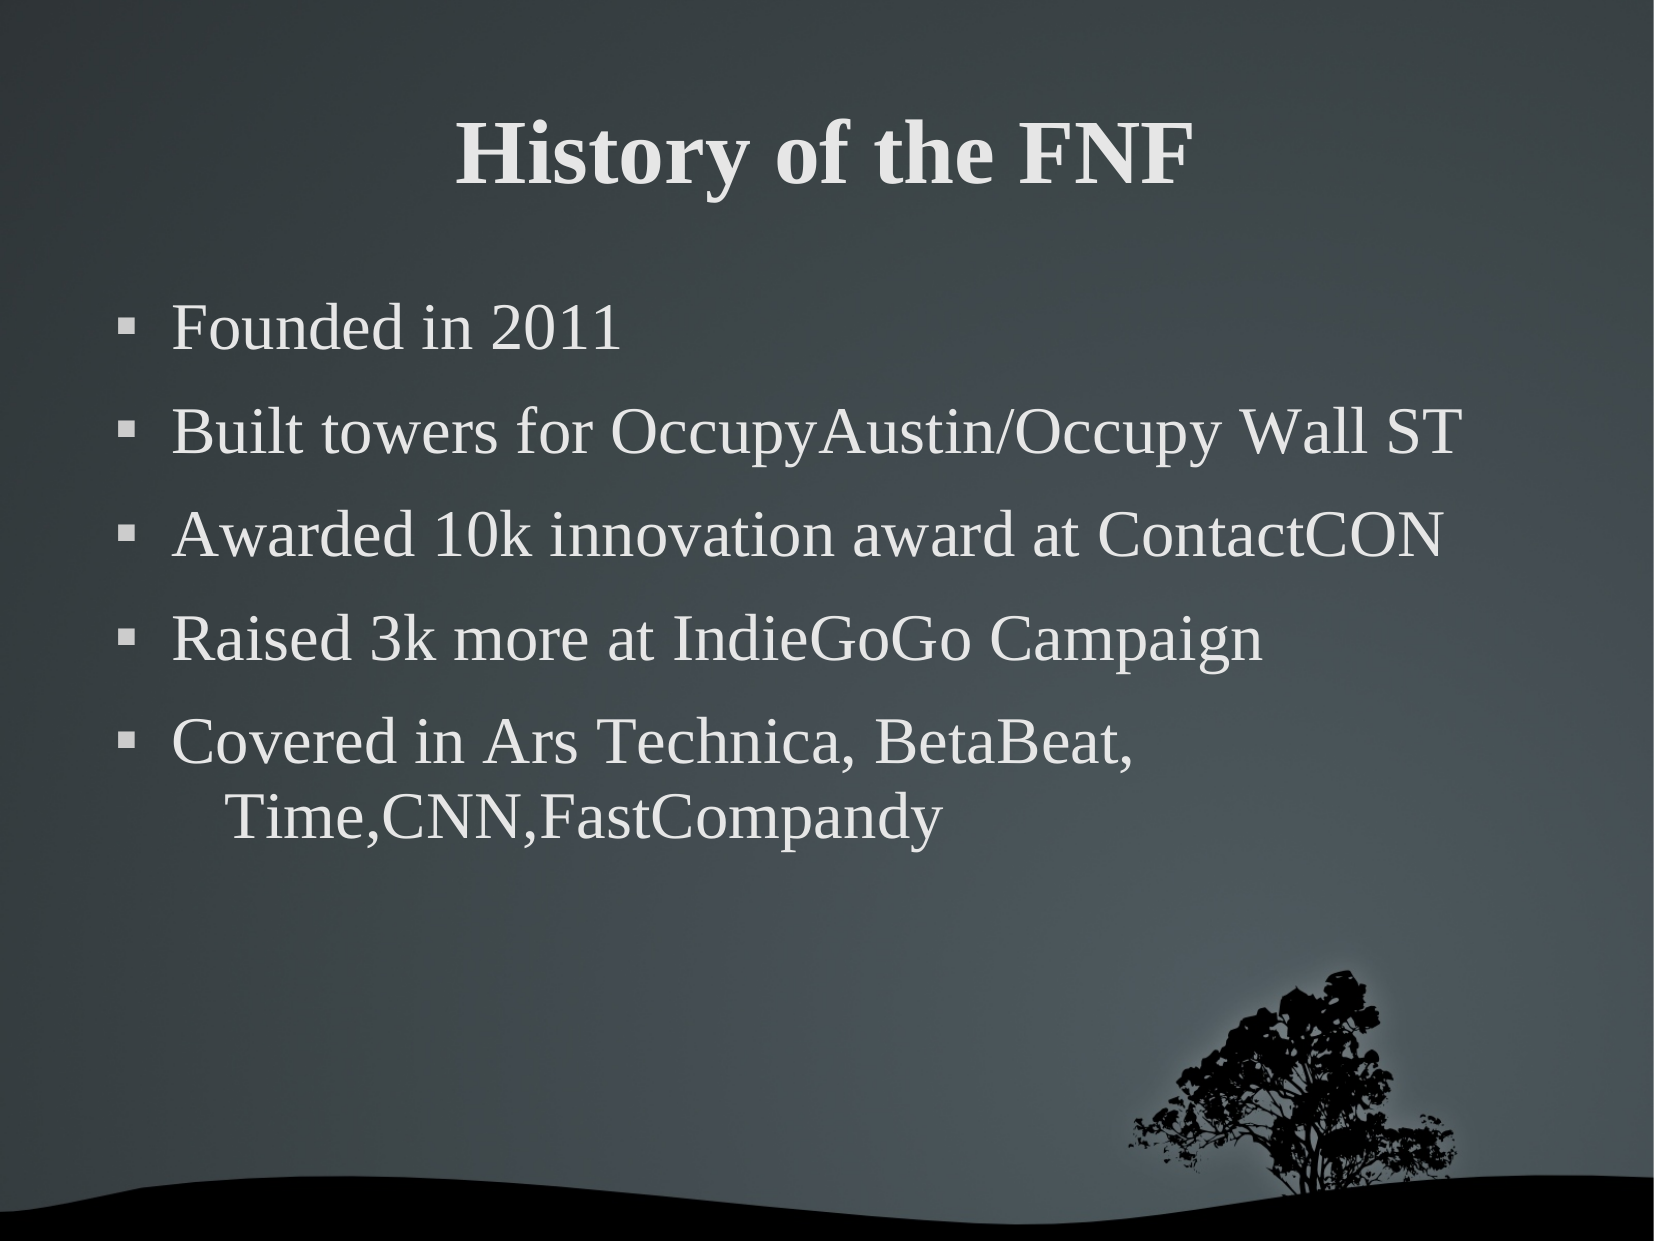

# History of the FNF
Founded in 2011
Built towers for OccupyAustin/Occupy Wall ST
Awarded 10k innovation award at ContactCON
Raised 3k more at IndieGoGo Campaign
Covered in Ars Technica, BetaBeat, Time,CNN,FastCompandy